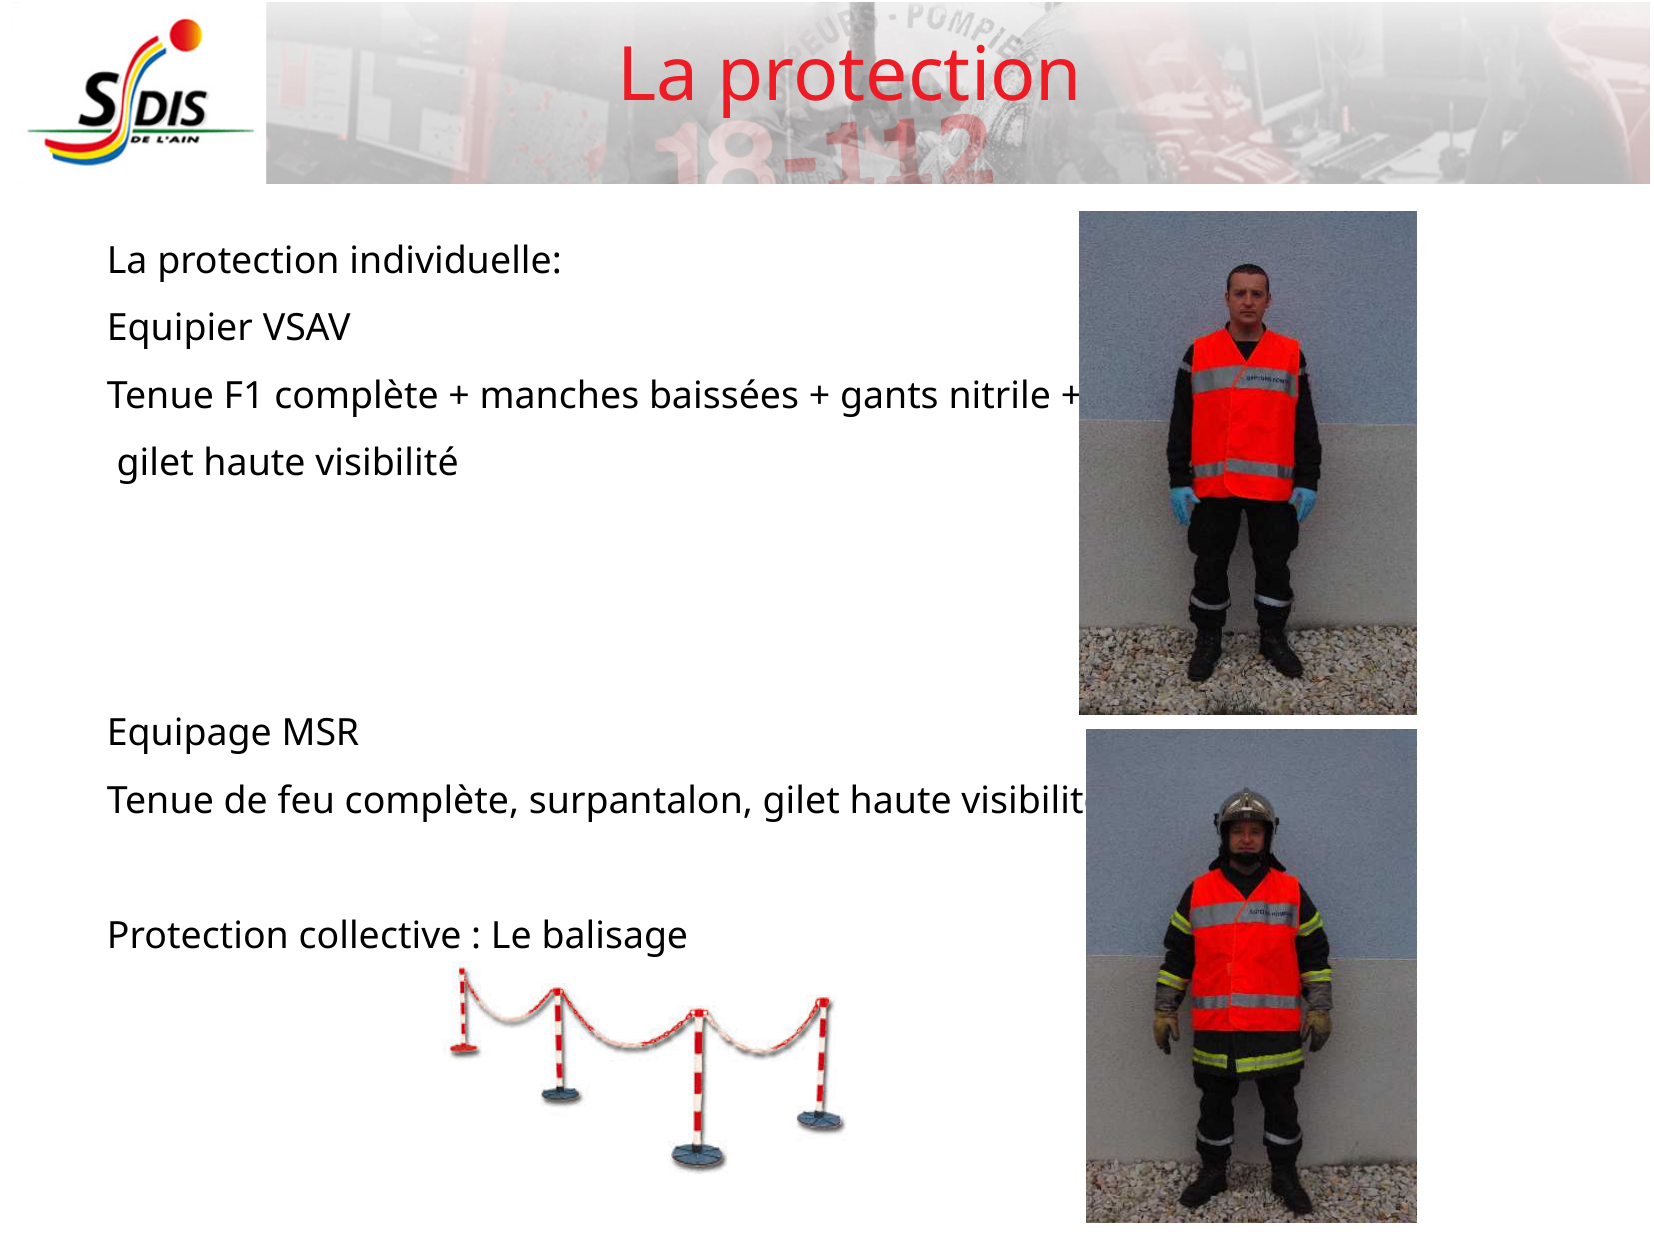

# La protection
La protection individuelle:
Equipier VSAV
Tenue F1 complète + manches baissées + gants nitrile +
 gilet haute visibilité
Equipage MSR
Tenue de feu complète, surpantalon, gilet haute visibilité
Protection collective : Le balisage